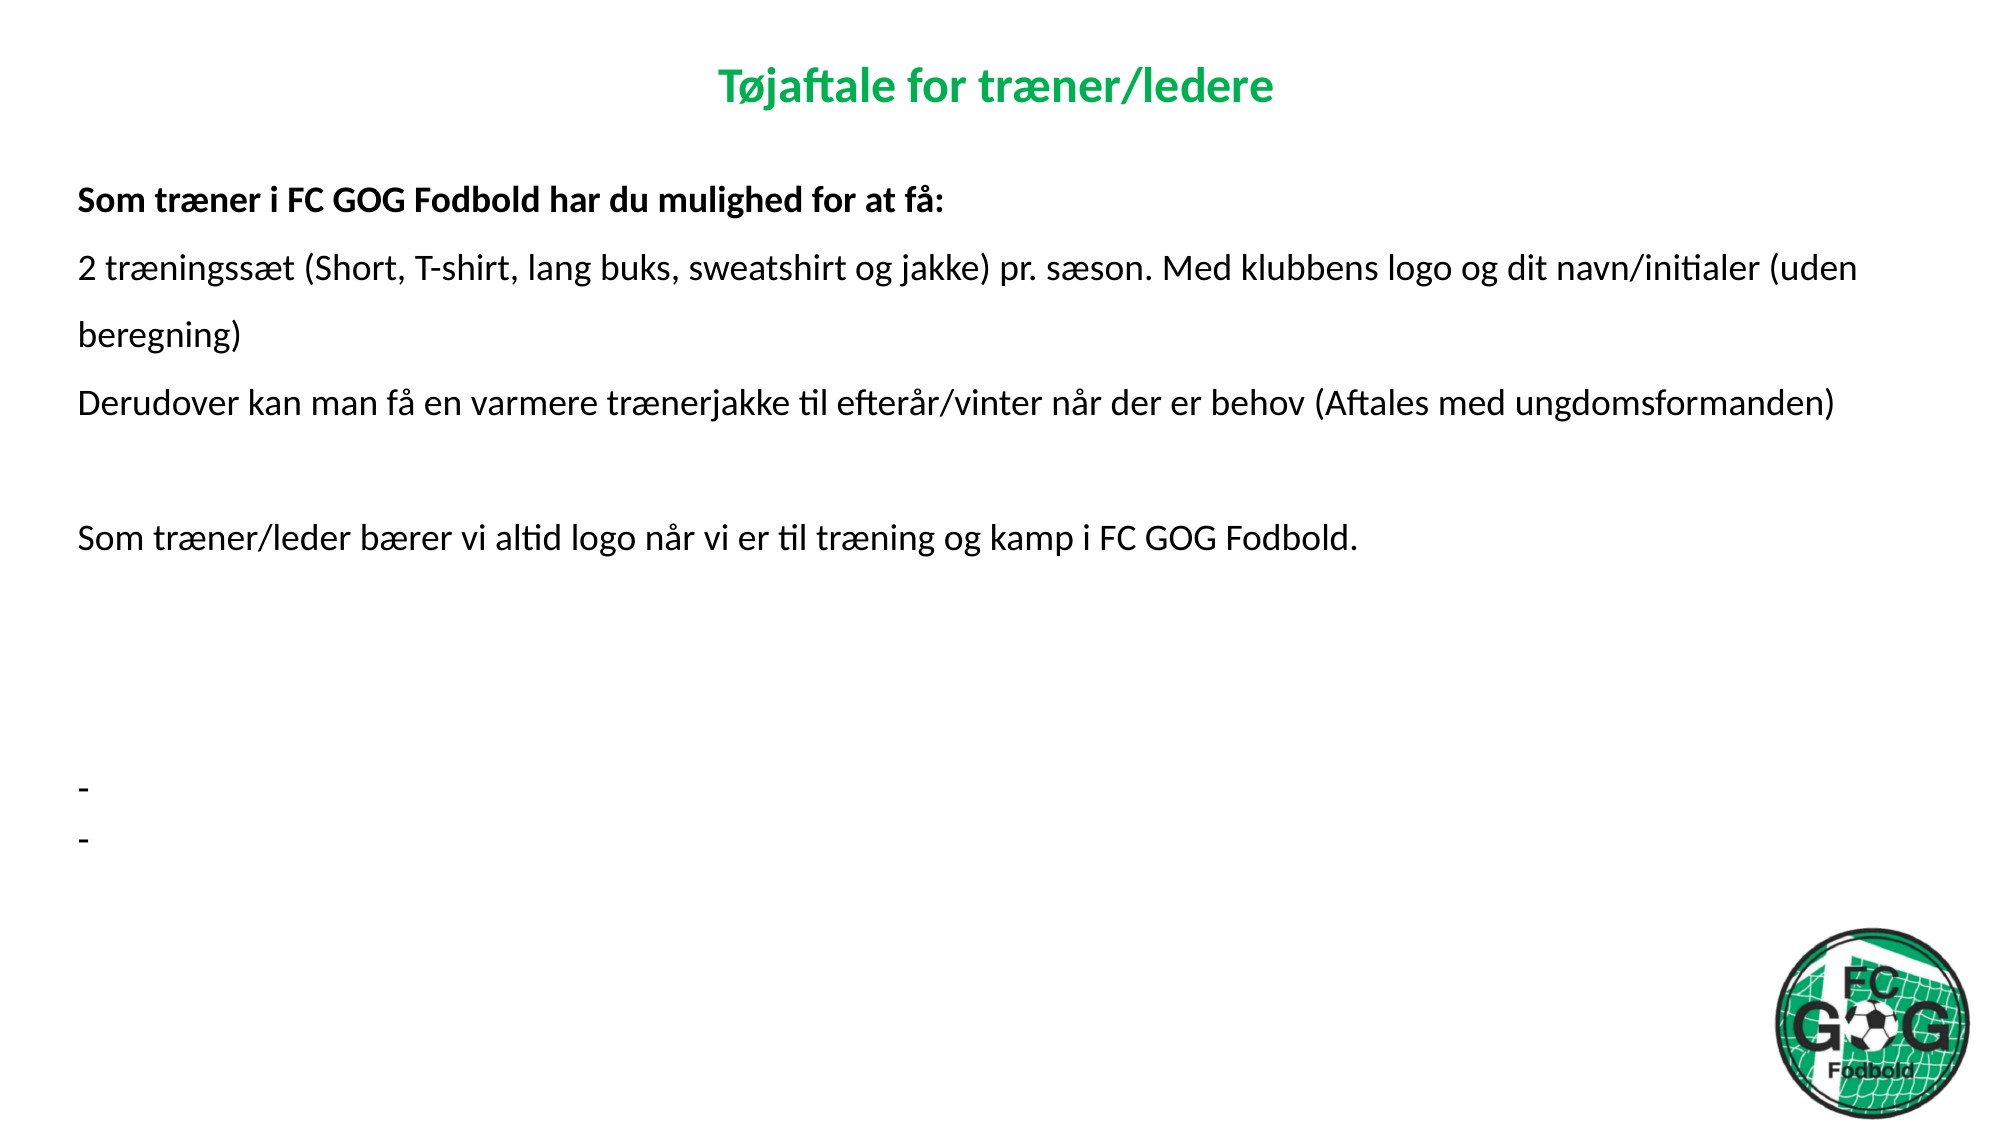

Tøjaftale for træner/ledere
Som træner i FC GOG Fodbold har du mulighed for at få:
2 træningssæt (Short, T-shirt, lang buks, sweatshirt og jakke) pr. sæson. Med klubbens logo og dit navn/initialer (uden beregning)
Derudover kan man få en varmere trænerjakke til efterår/vinter når der er behov (Aftales med ungdomsformanden)
Som træner/leder bærer vi altid logo når vi er til træning og kamp i FC GOG Fodbold.